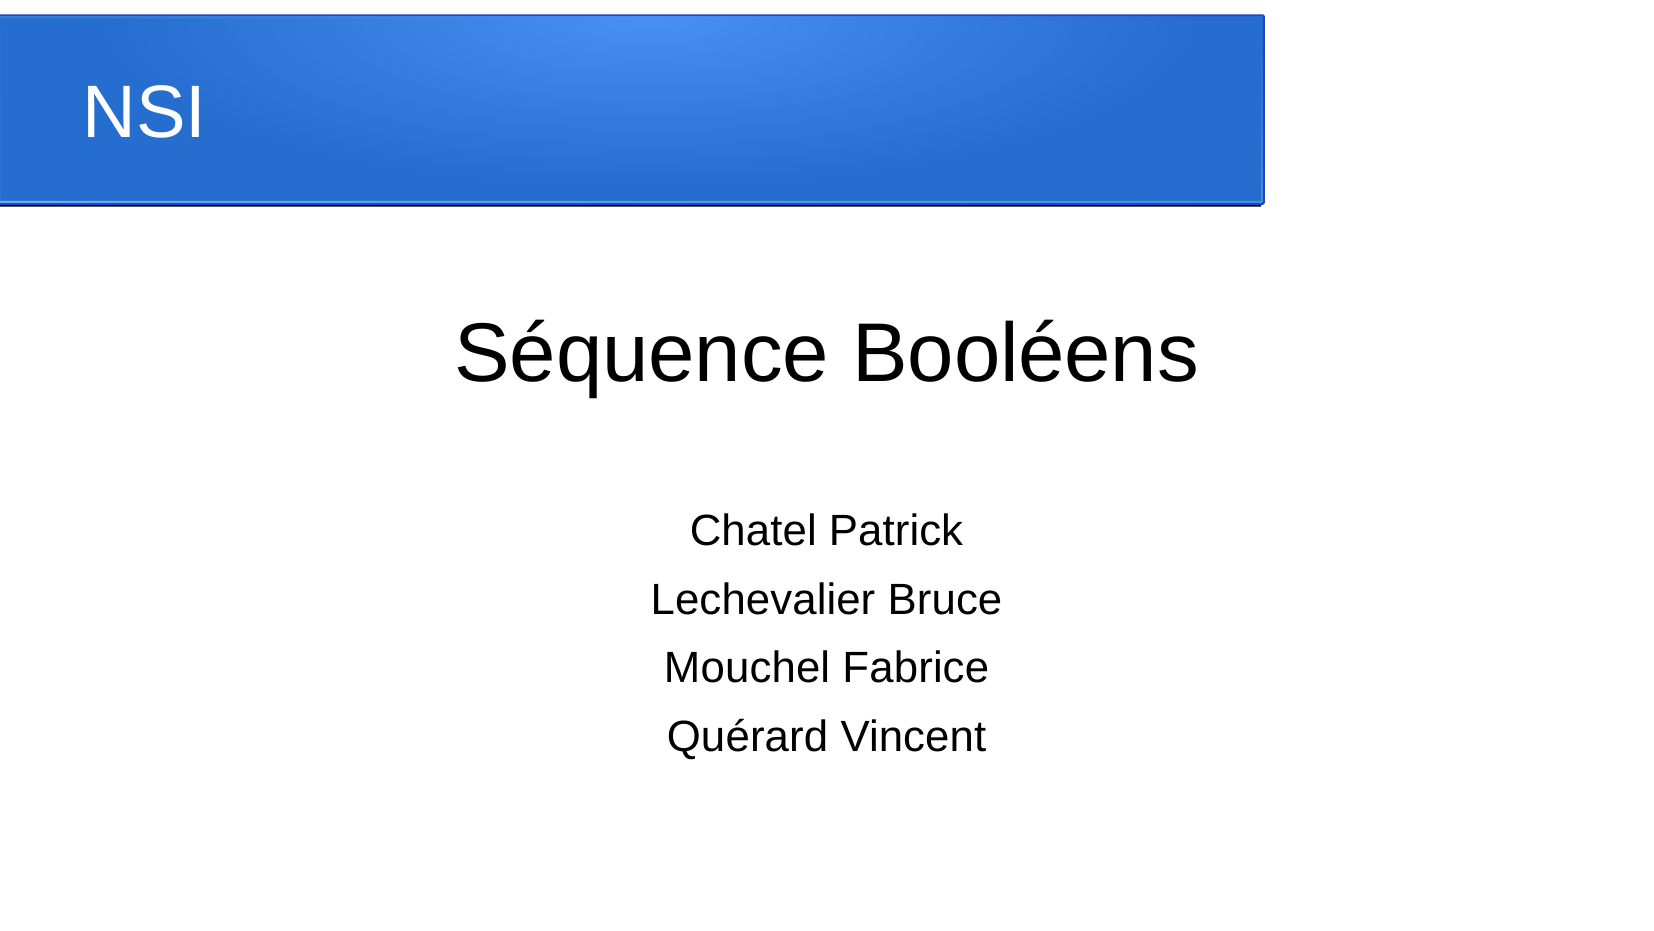

# NSI
Séquence Booléens
Chatel Patrick
Lechevalier Bruce
Mouchel Fabrice
Quérard Vincent